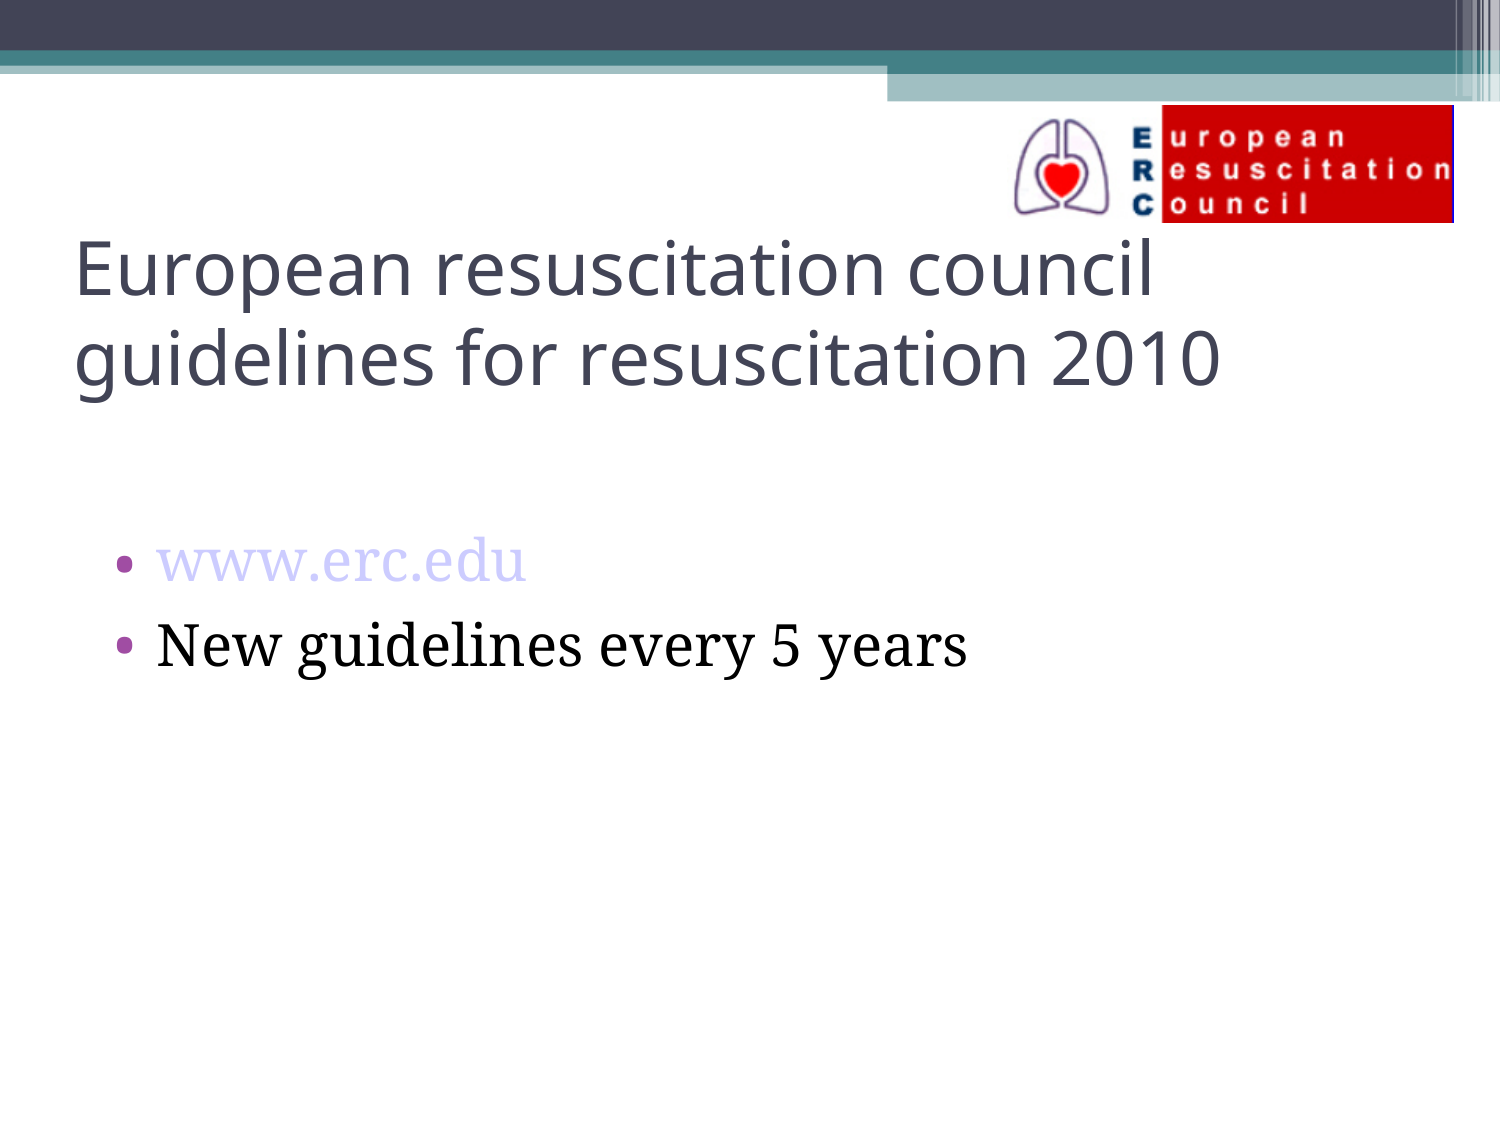

European resuscitation council guidelines for resuscitation 2010
www.erc.edu
New guidelines every 5 years